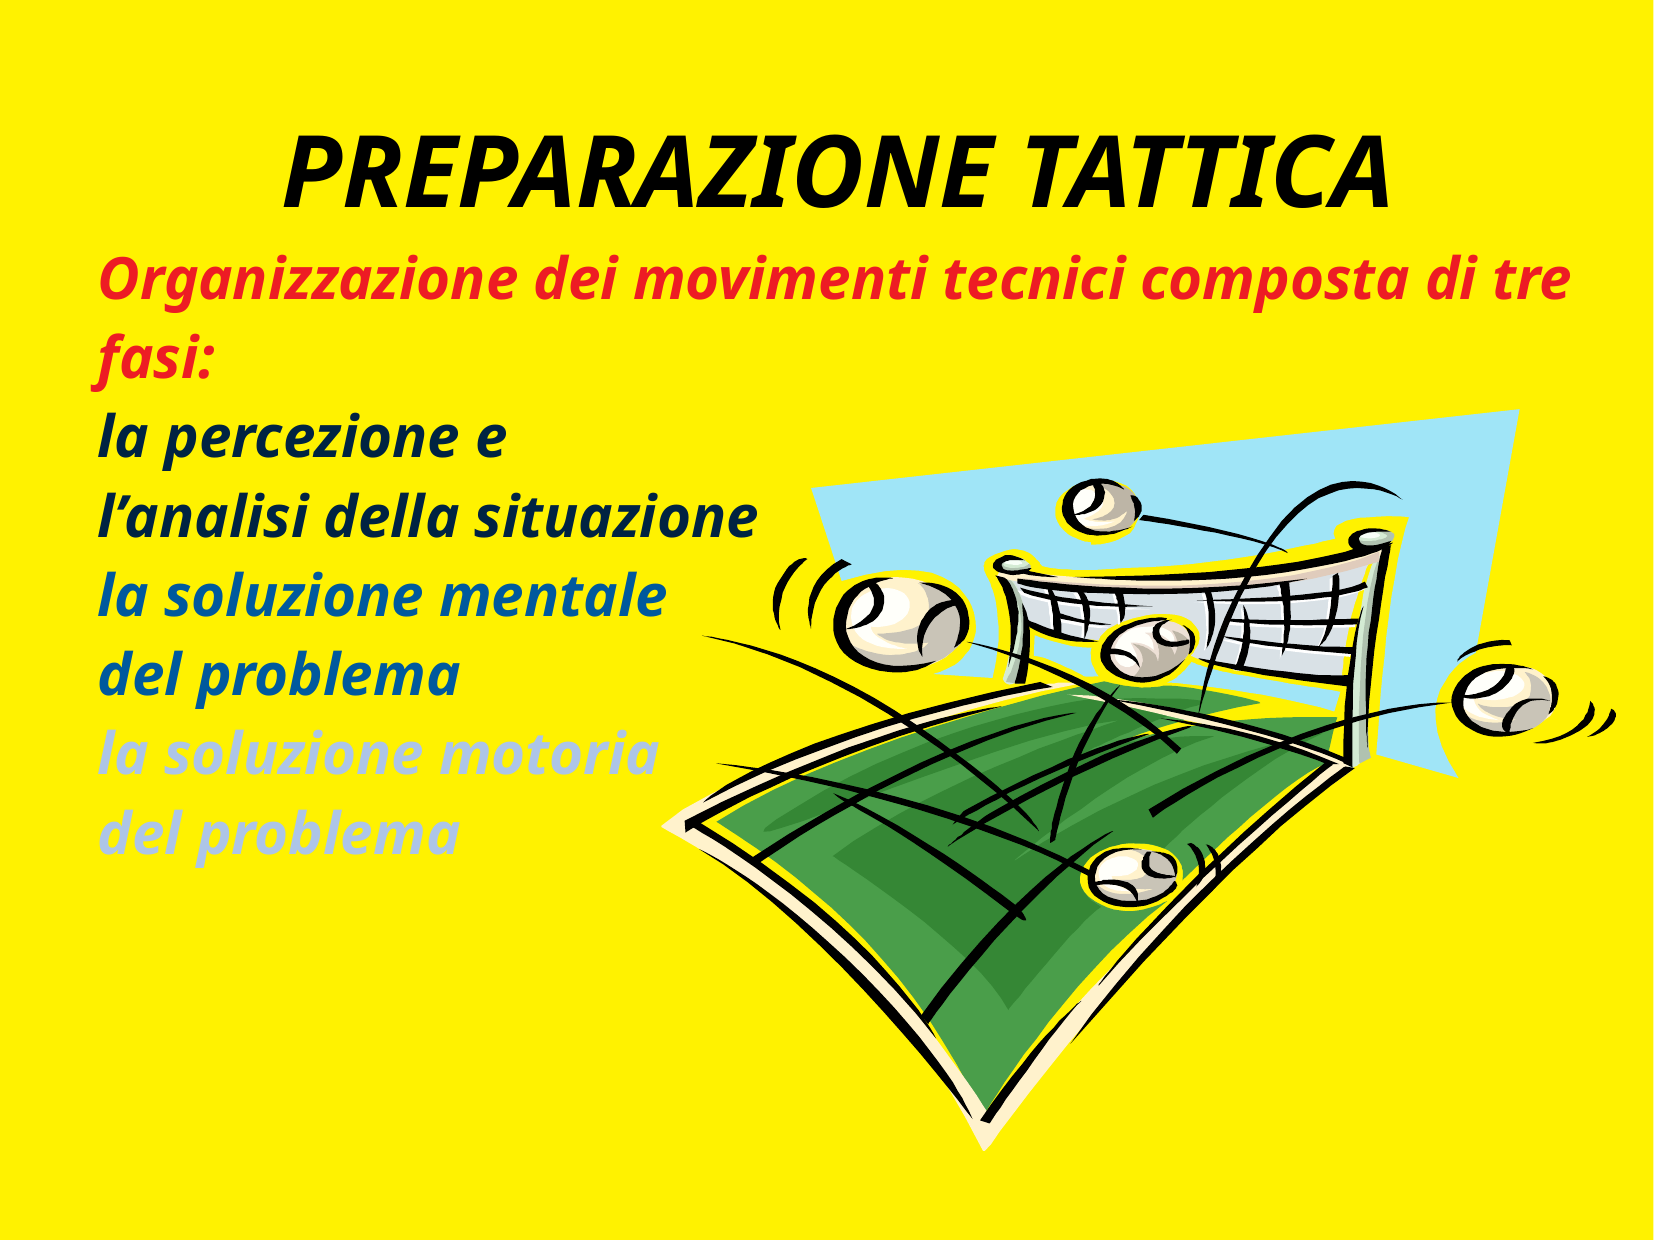

PREPARAZIONE TATTICA
Organizzazione dei movimenti tecnici composta di tre fasi:
la percezione e
l’analisi della situazione
la soluzione mentale
del problema
la soluzione motoria
del problema